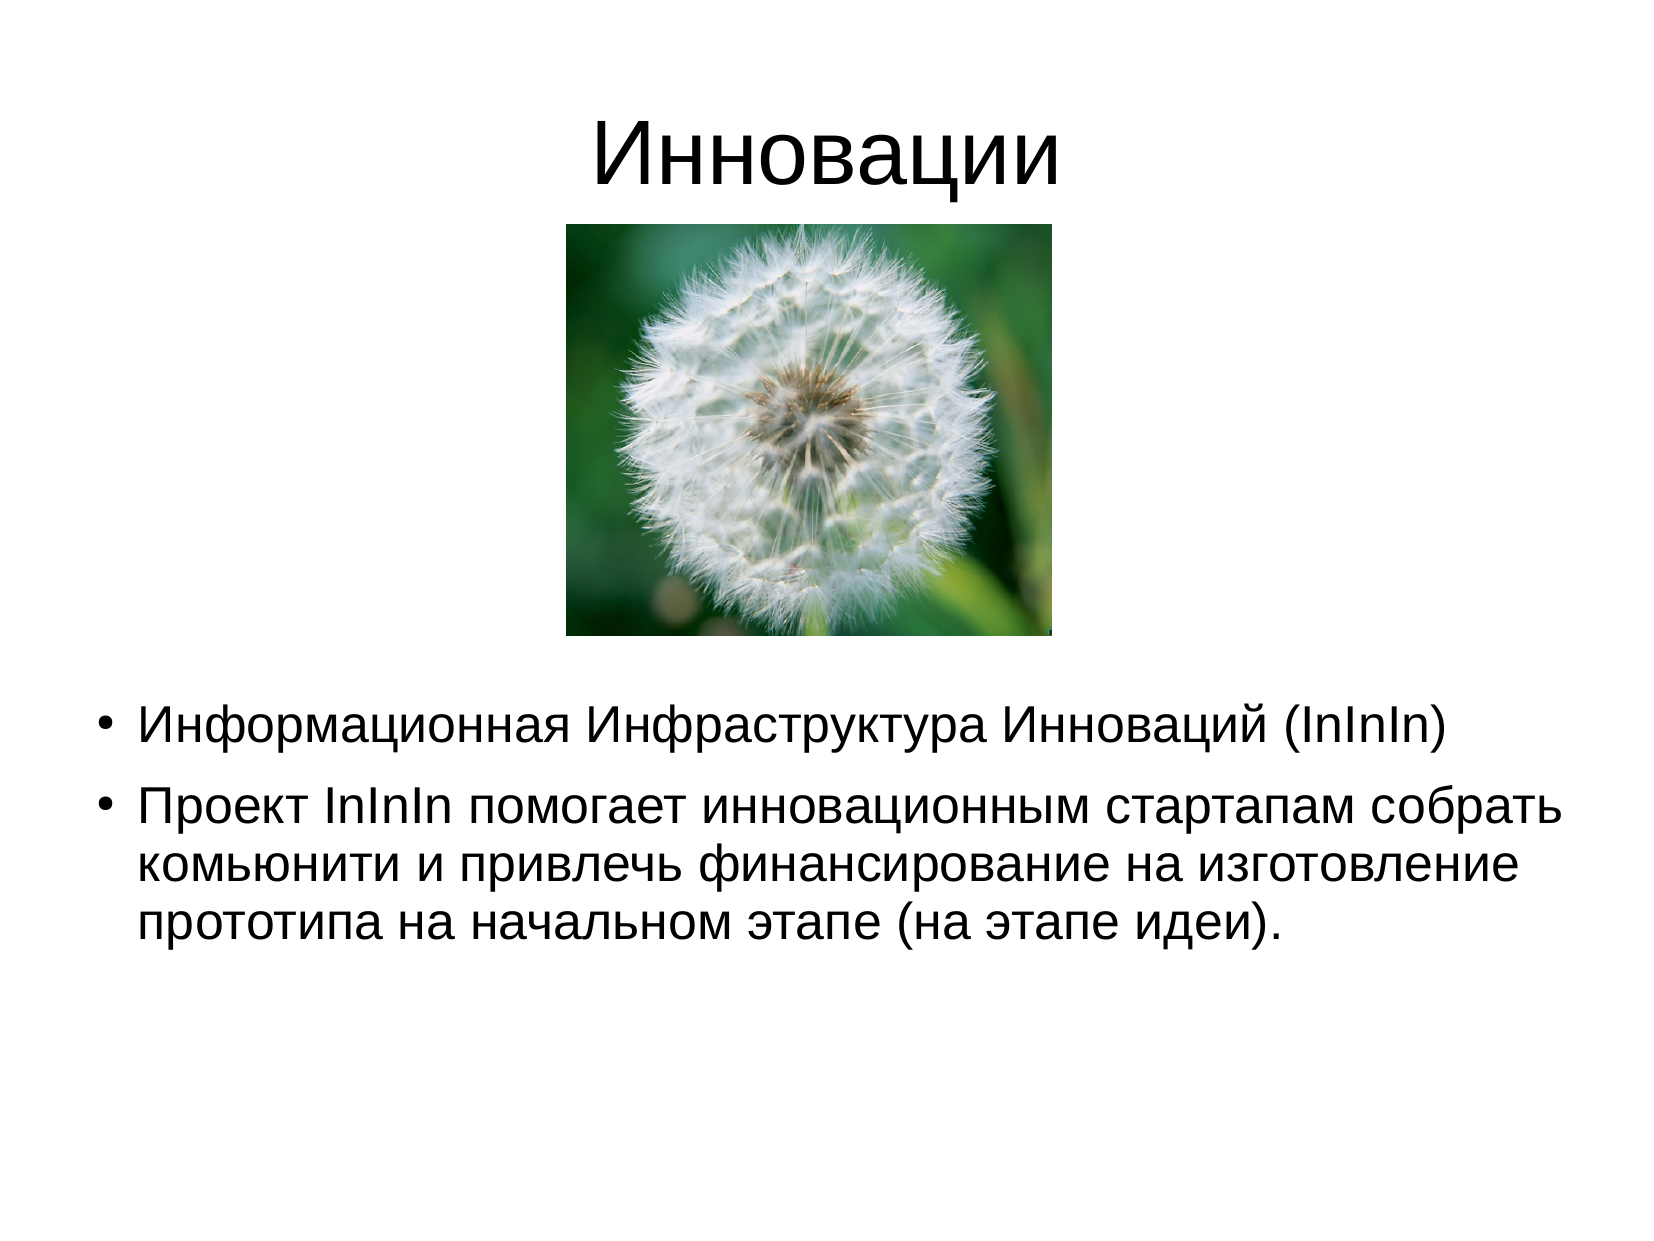

# Инновации
Информационная Инфраструктура Инноваций (InInIn)
Проект InInIn помогает инновационным стартапам собрать комьюнити и привлечь финансирование на изготовление прототипа на начальном этапе (на этапе идеи).